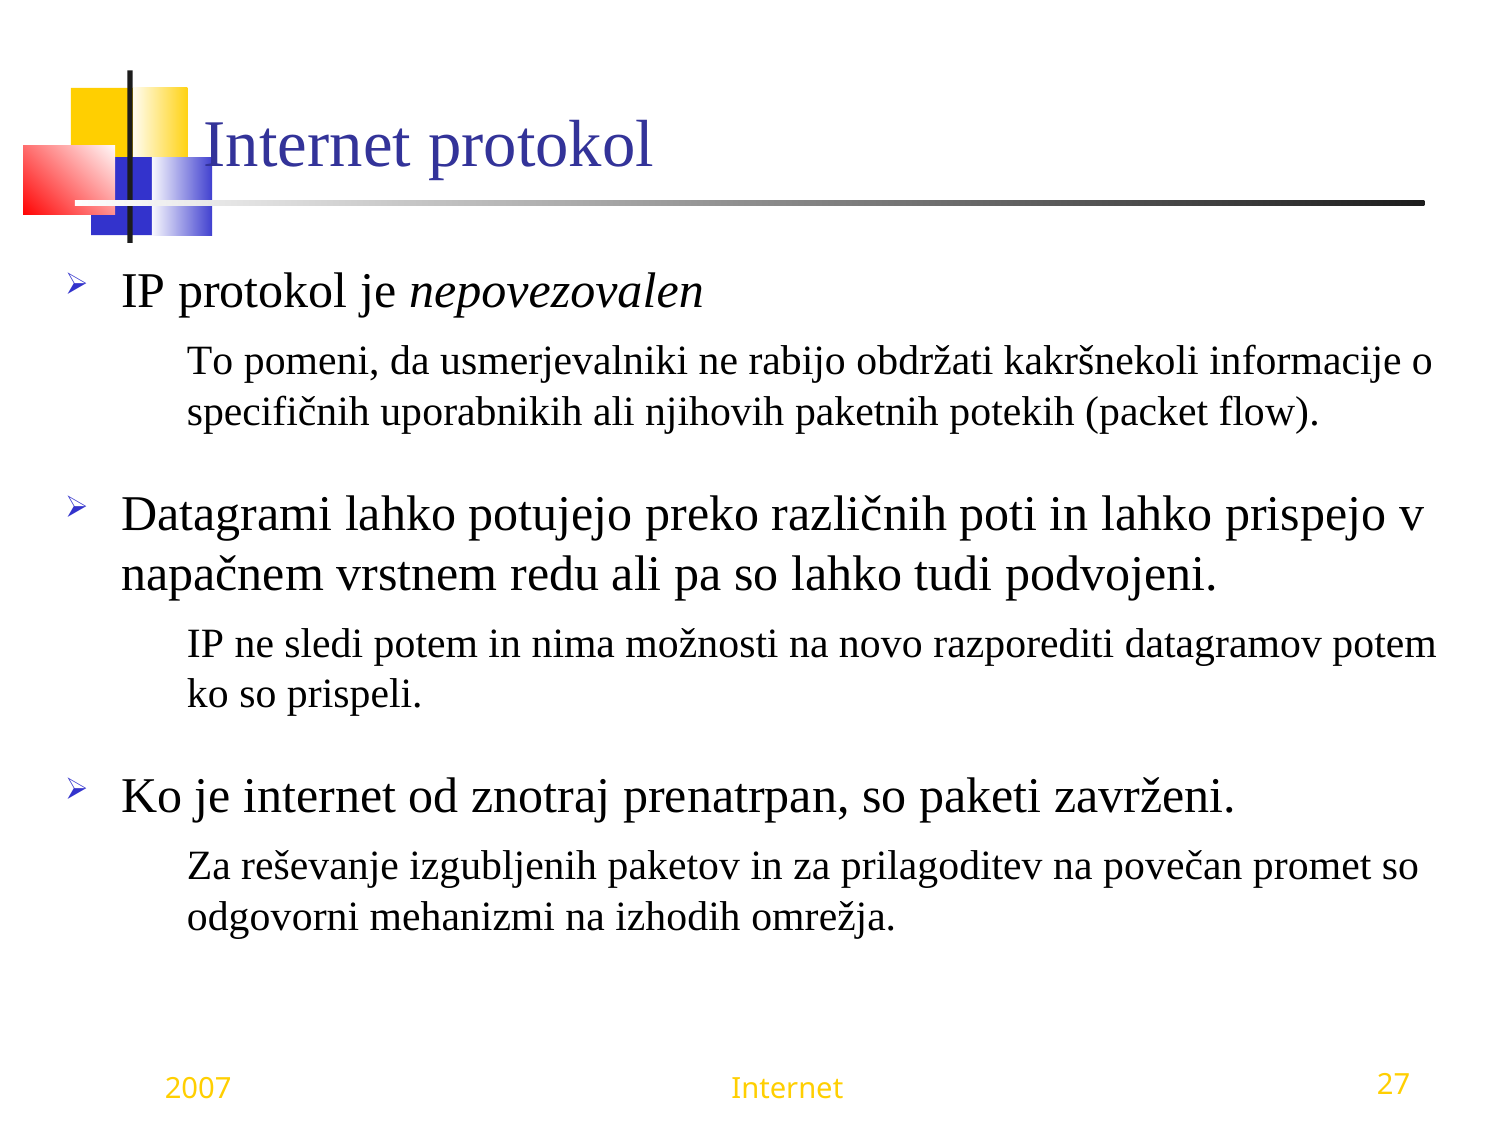

# Internet protokol
IP protokol je nepovezovalen
	To pomeni, da usmerjevalniki ne rabijo obdržati kakršnekoli informacije o specifičnih uporabnikih ali njihovih paketnih potekih (packet flow).
Datagrami lahko potujejo preko različnih poti in lahko prispejo v napačnem vrstnem redu ali pa so lahko tudi podvojeni.
	IP ne sledi potem in nima možnosti na novo razporediti datagramov potem ko so prispeli.
Ko je internet od znotraj prenatrpan, so paketi zavrženi.
	Za reševanje izgubljenih paketov in za prilagoditev na povečan promet so odgovorni mehanizmi na izhodih omrežja.
2007
Internet